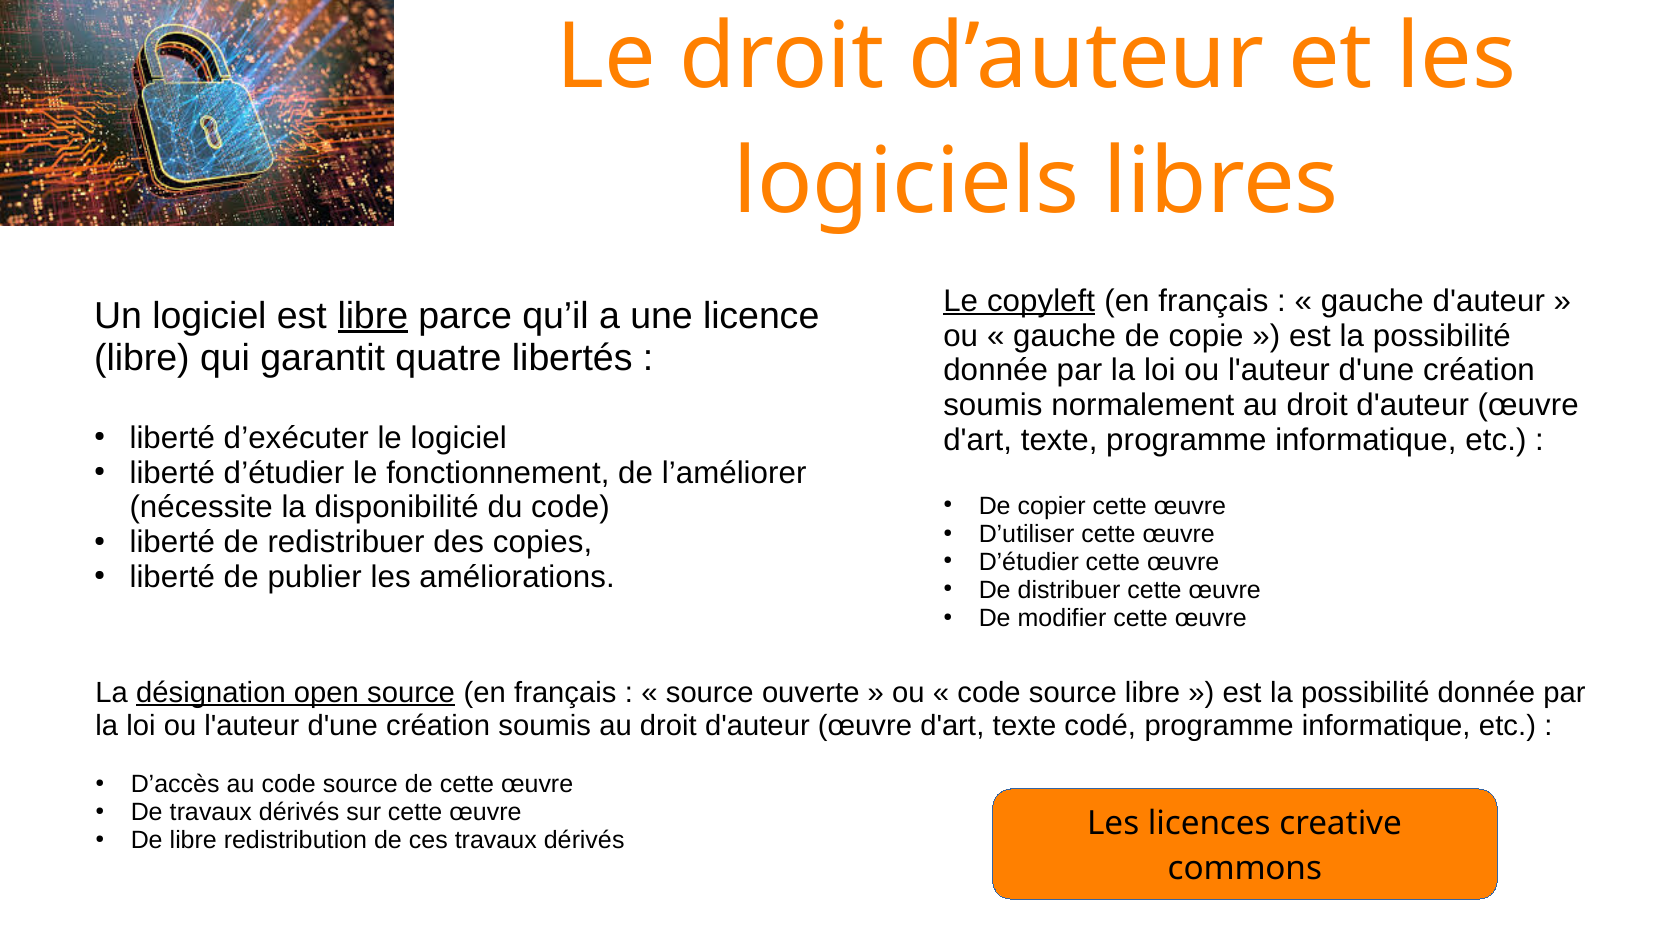

# Le droit d’auteur et les logiciels libres
Le copyleft (en français : « gauche d'auteur » ou « gauche de copie ») est la possibilité donnée par la loi ou l'auteur d'une création soumis normalement au droit d'auteur (œuvre d'art, texte, programme informatique, etc.) :
De copier cette œuvre
D’utiliser cette œuvre
D’étudier cette œuvre
De distribuer cette œuvre
De modifier cette œuvre
Un logiciel est libre parce qu’il a une licence (libre) qui garantit quatre libertés :
liberté d’exécuter le logiciel
liberté d’étudier le fonctionnement, de l’améliorer (nécessite la disponibilité du code)
liberté de redistribuer des copies,
liberté de publier les améliorations.
La désignation open source (en français : « source ouverte » ou « code source libre ») est la possibilité donnée par la loi ou l'auteur d'une création soumis au droit d'auteur (œuvre d'art, texte codé, programme informatique, etc.) :
D’accès au code source de cette œuvre
De travaux dérivés sur cette œuvre
De libre redistribution de ces travaux dérivés
Les licences creative commons